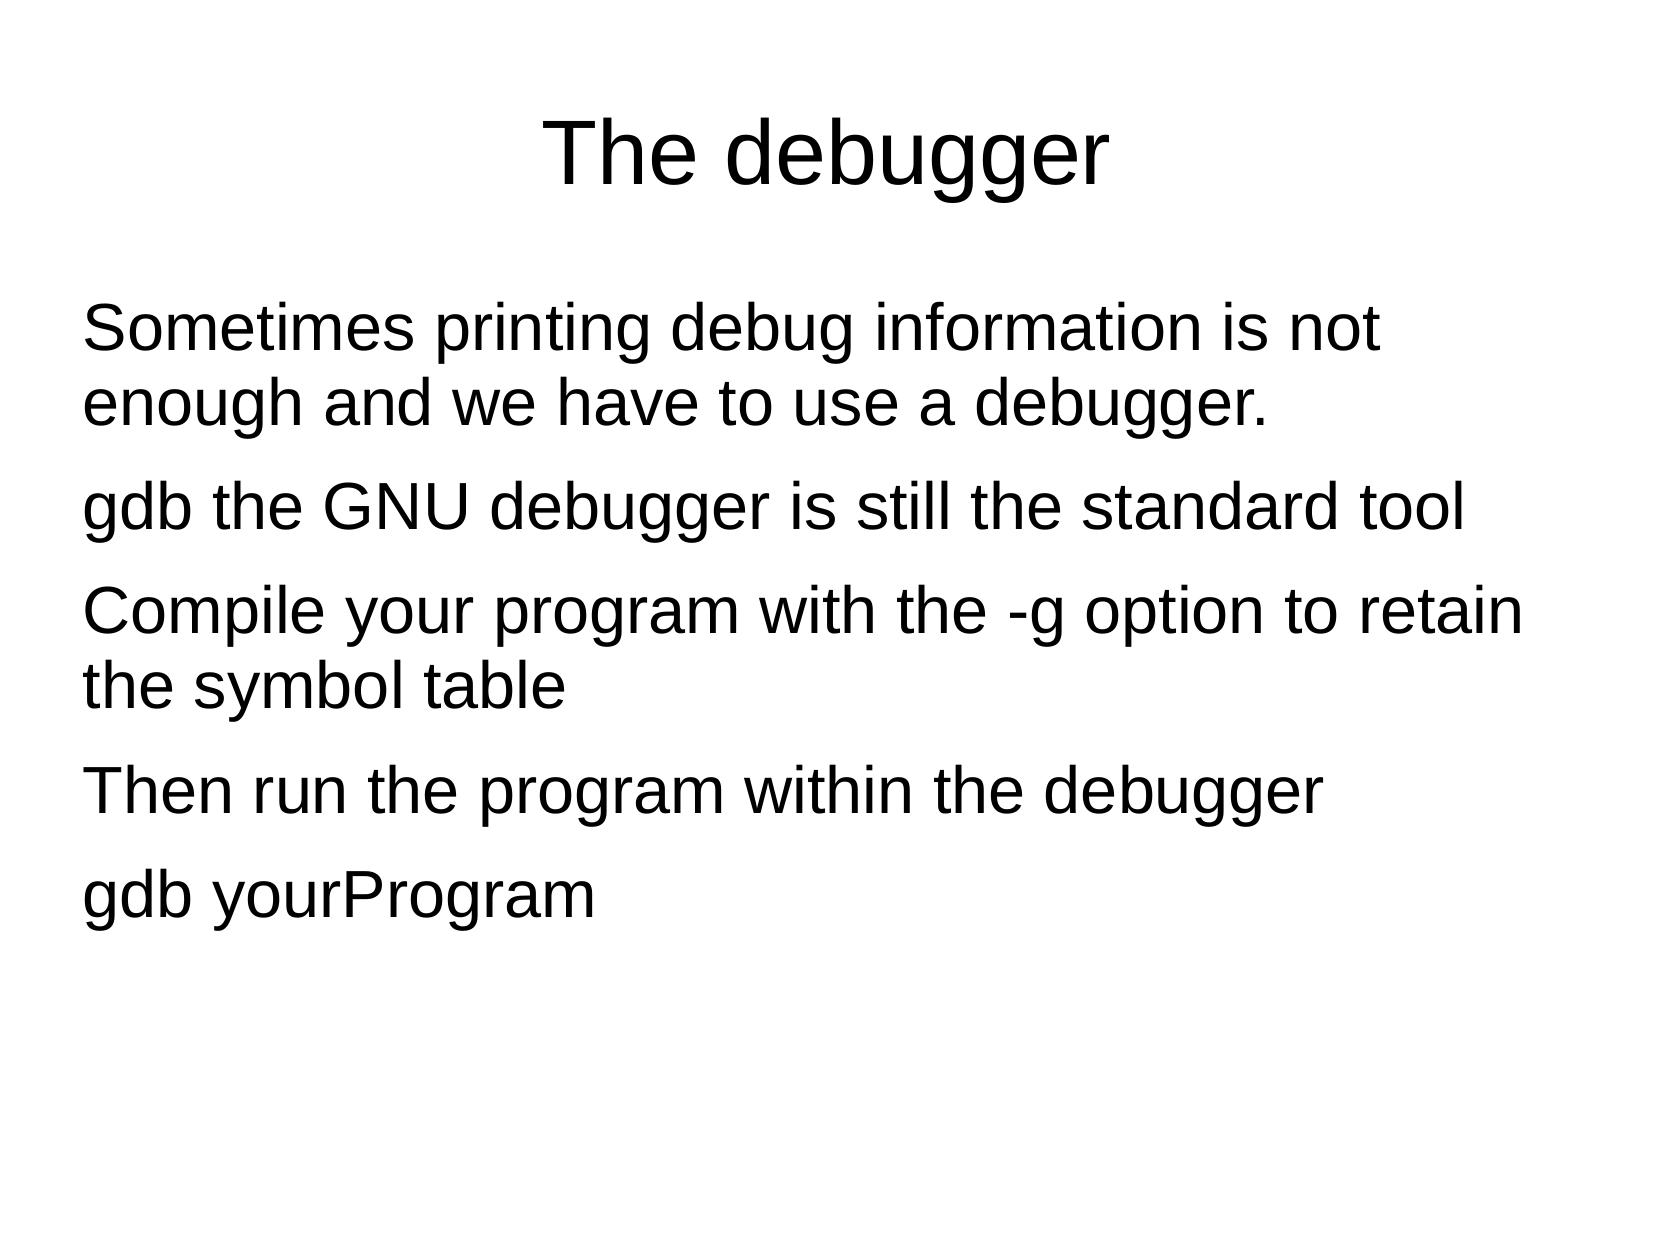

# The debugger
Sometimes printing debug information is not enough and we have to use a debugger.
gdb the GNU debugger is still the standard tool
Compile your program with the -g option to retain the symbol table
Then run the program within the debugger
gdb yourProgram